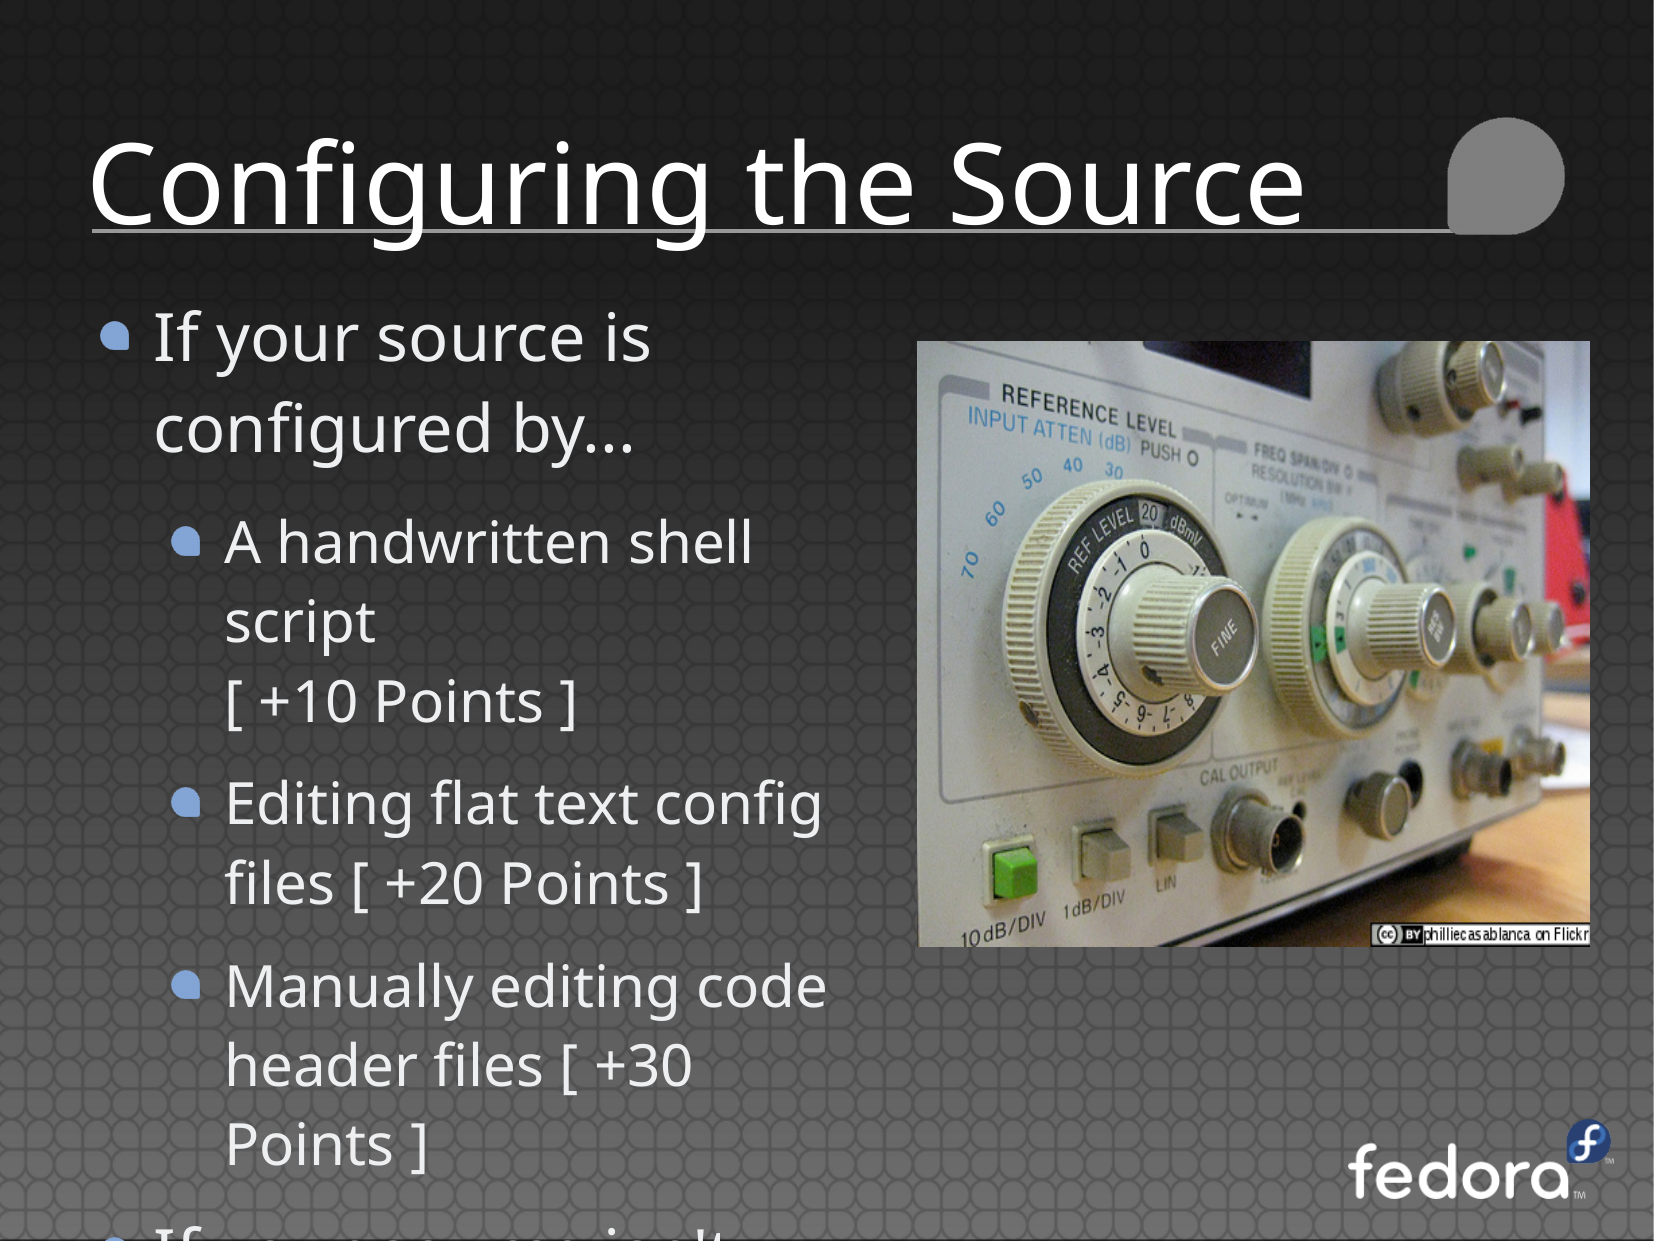

Configuring the Source
# If your source is configured by...
A handwritten shell script
[ +10 Points ]
Editing flat text config files [ +20 Points ]
Manually editing code header files [ +30 Points ]
If your source isn't configurable...
[ +50 Points ]